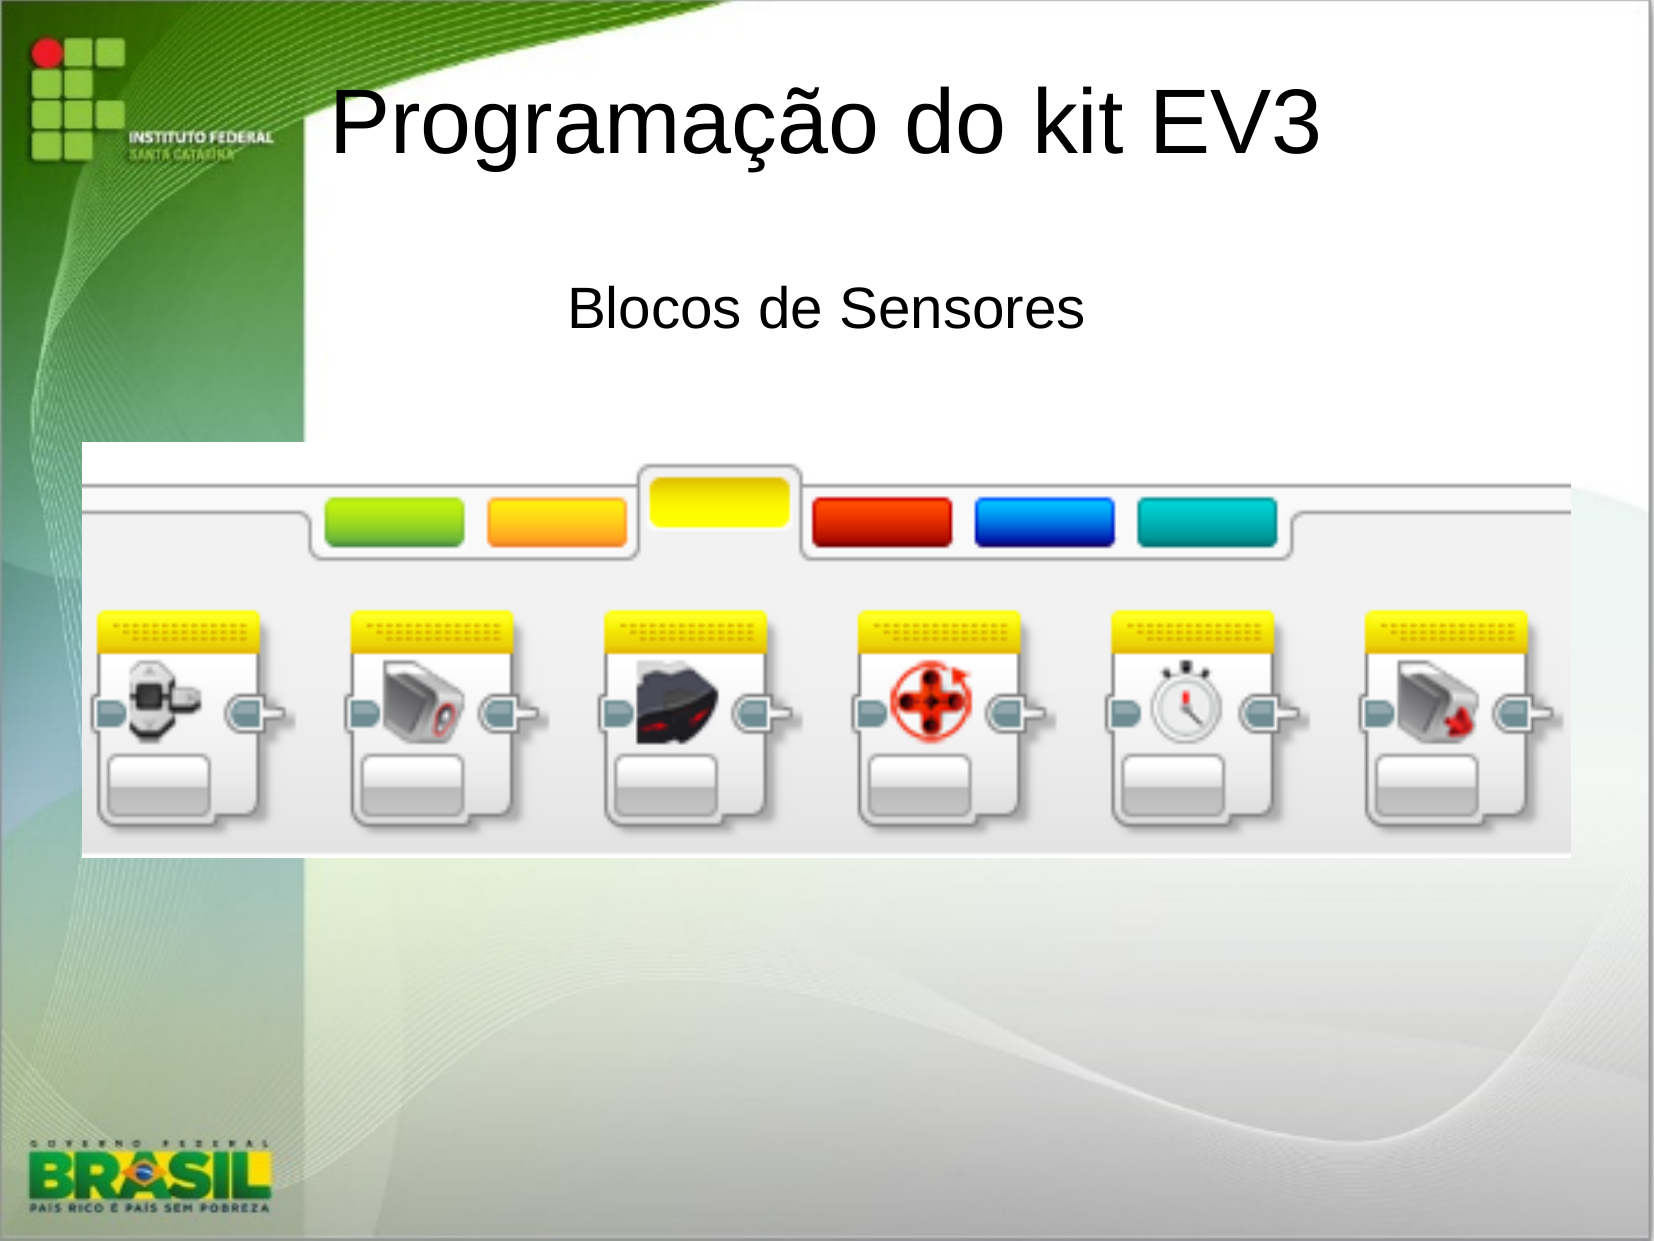

# Programação do kit EV3 Blocos de Sensores